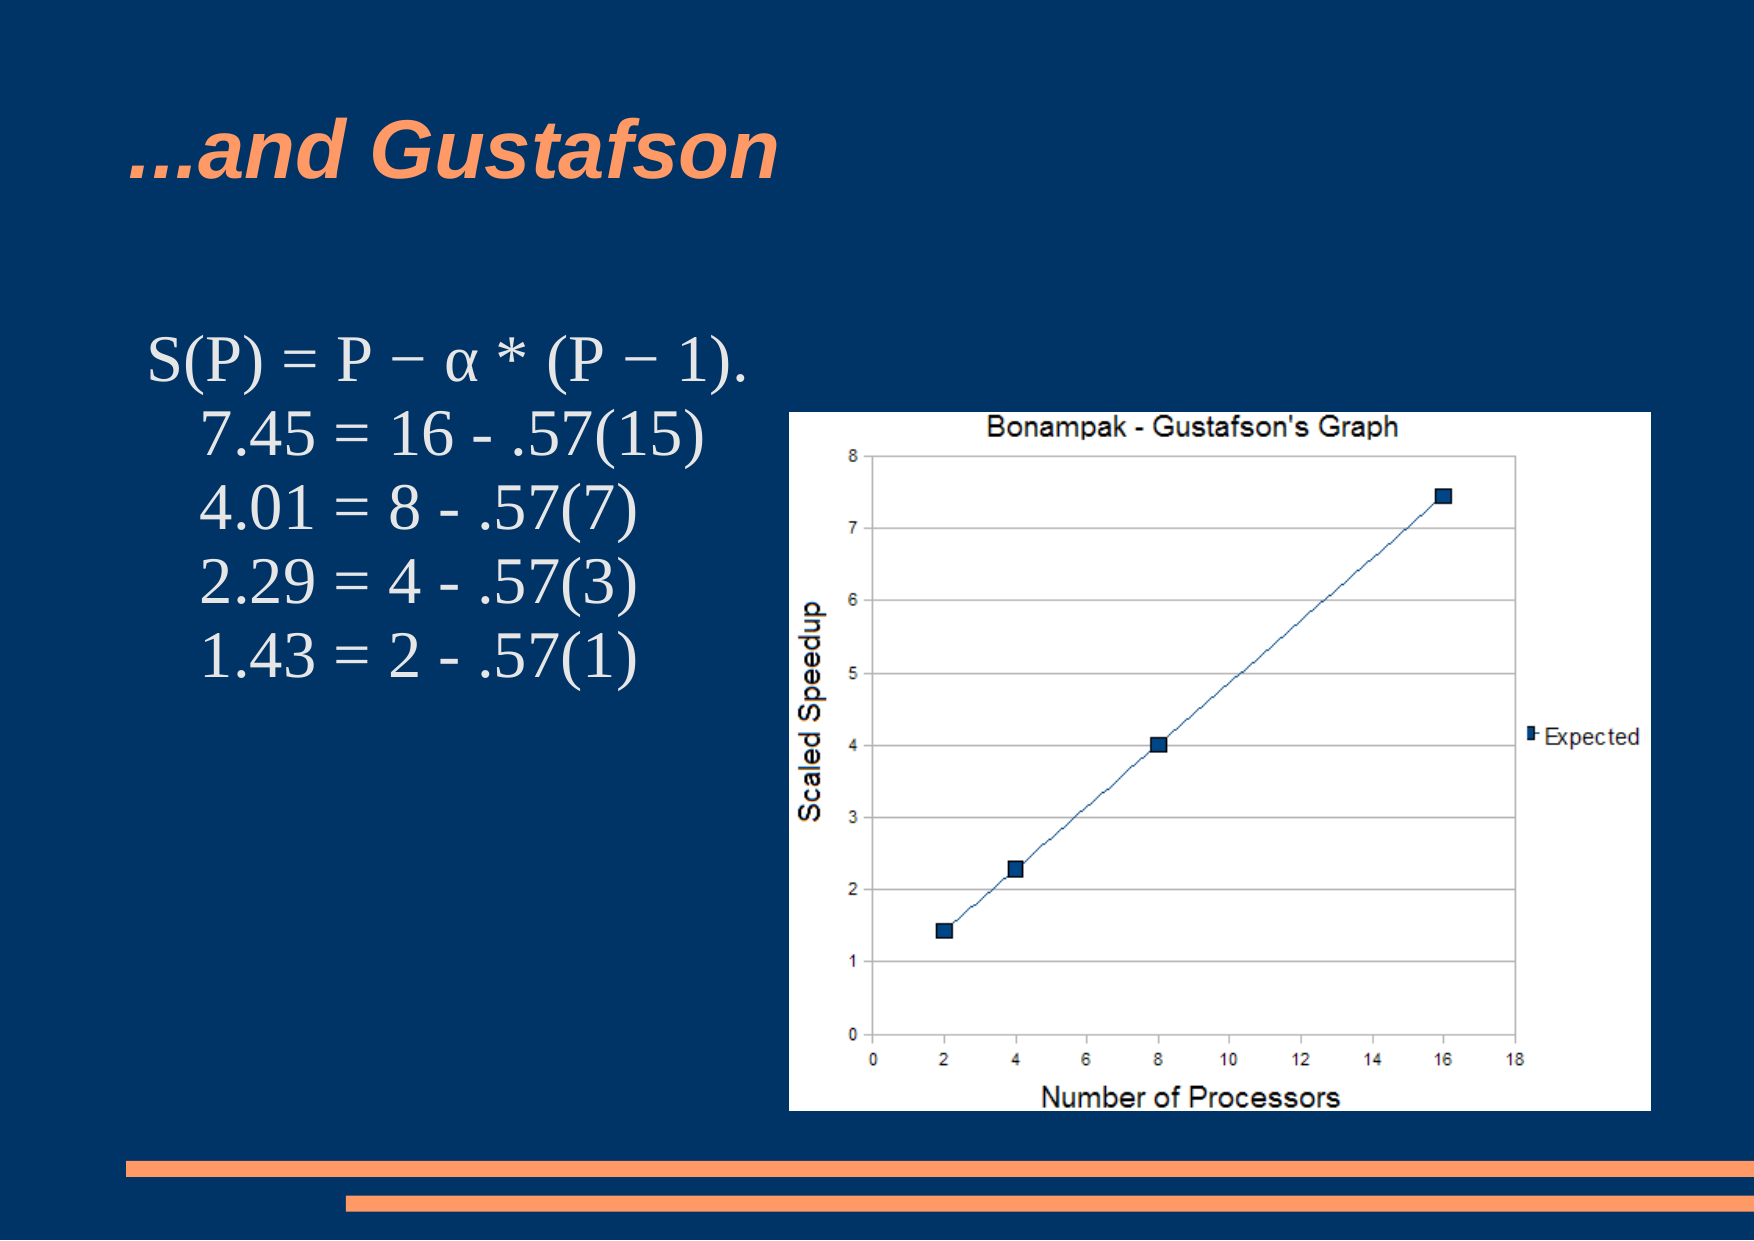

# ...and Gustafson
S(P) = P − α * (P − 1).
7.45 = 16 - .57(15)
4.01 = 8 - .57(7)
2.29 = 4 - .57(3)
1.43 = 2 - .57(1)